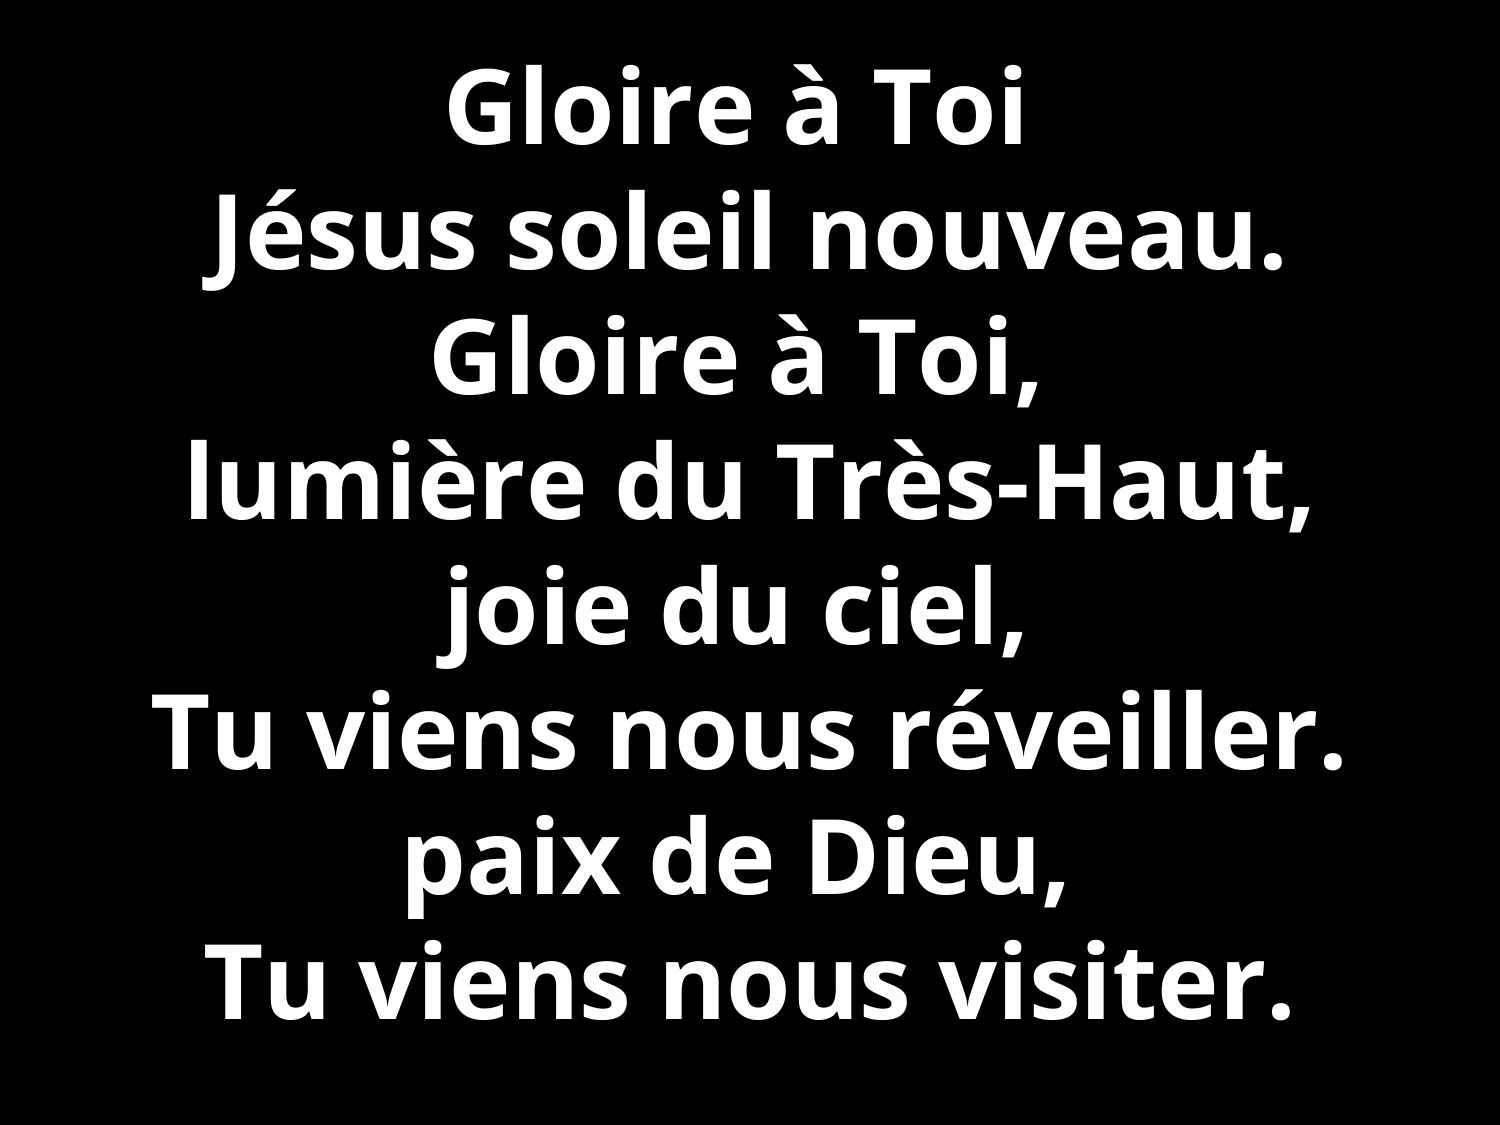

Gloire à Toi
Jésus soleil nouveau.
Gloire à Toi,
lumière du Très-Haut,
joie du ciel,
Tu viens nous réveiller.
paix de Dieu,
Tu viens nous visiter.